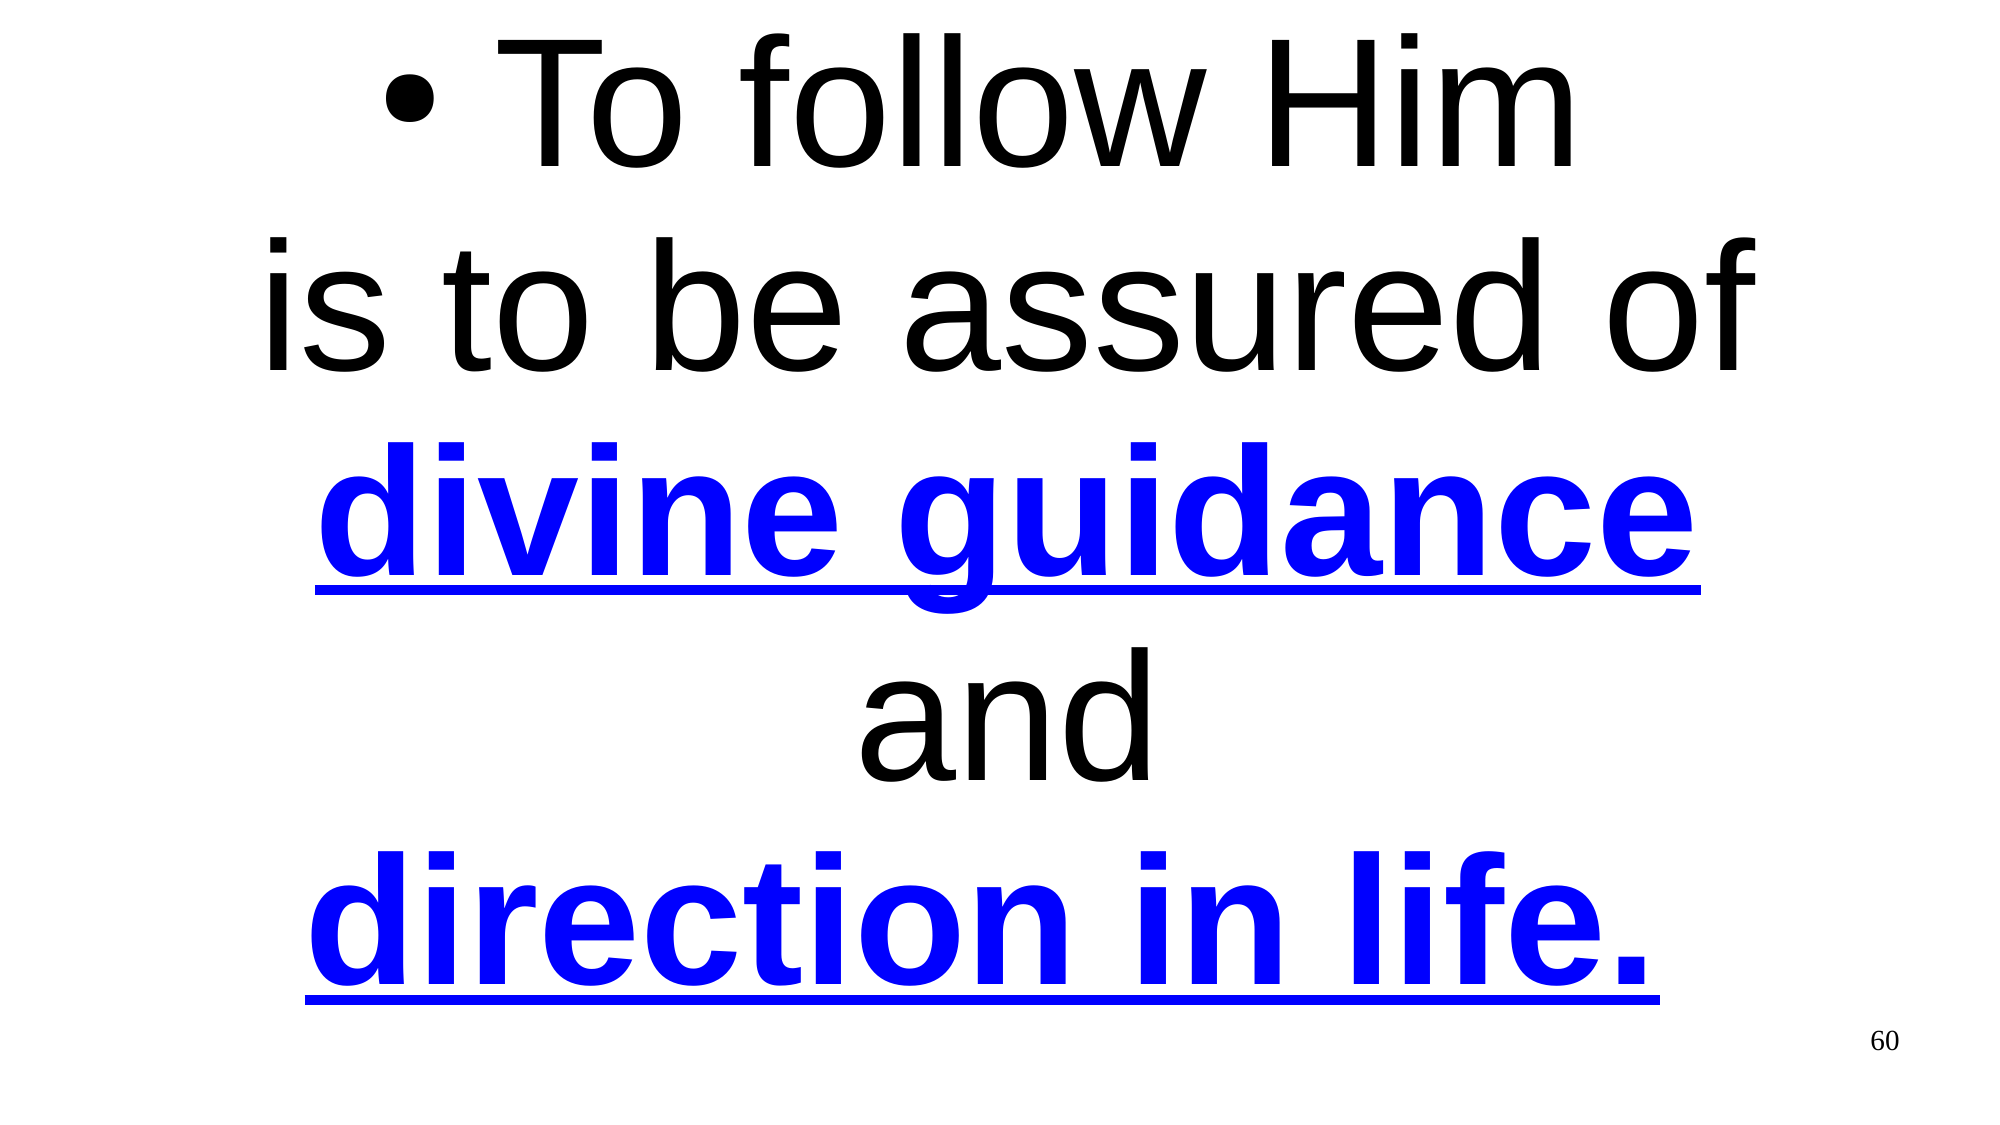

# To follow Him is to be assured of divine guidance and direction in life.
60